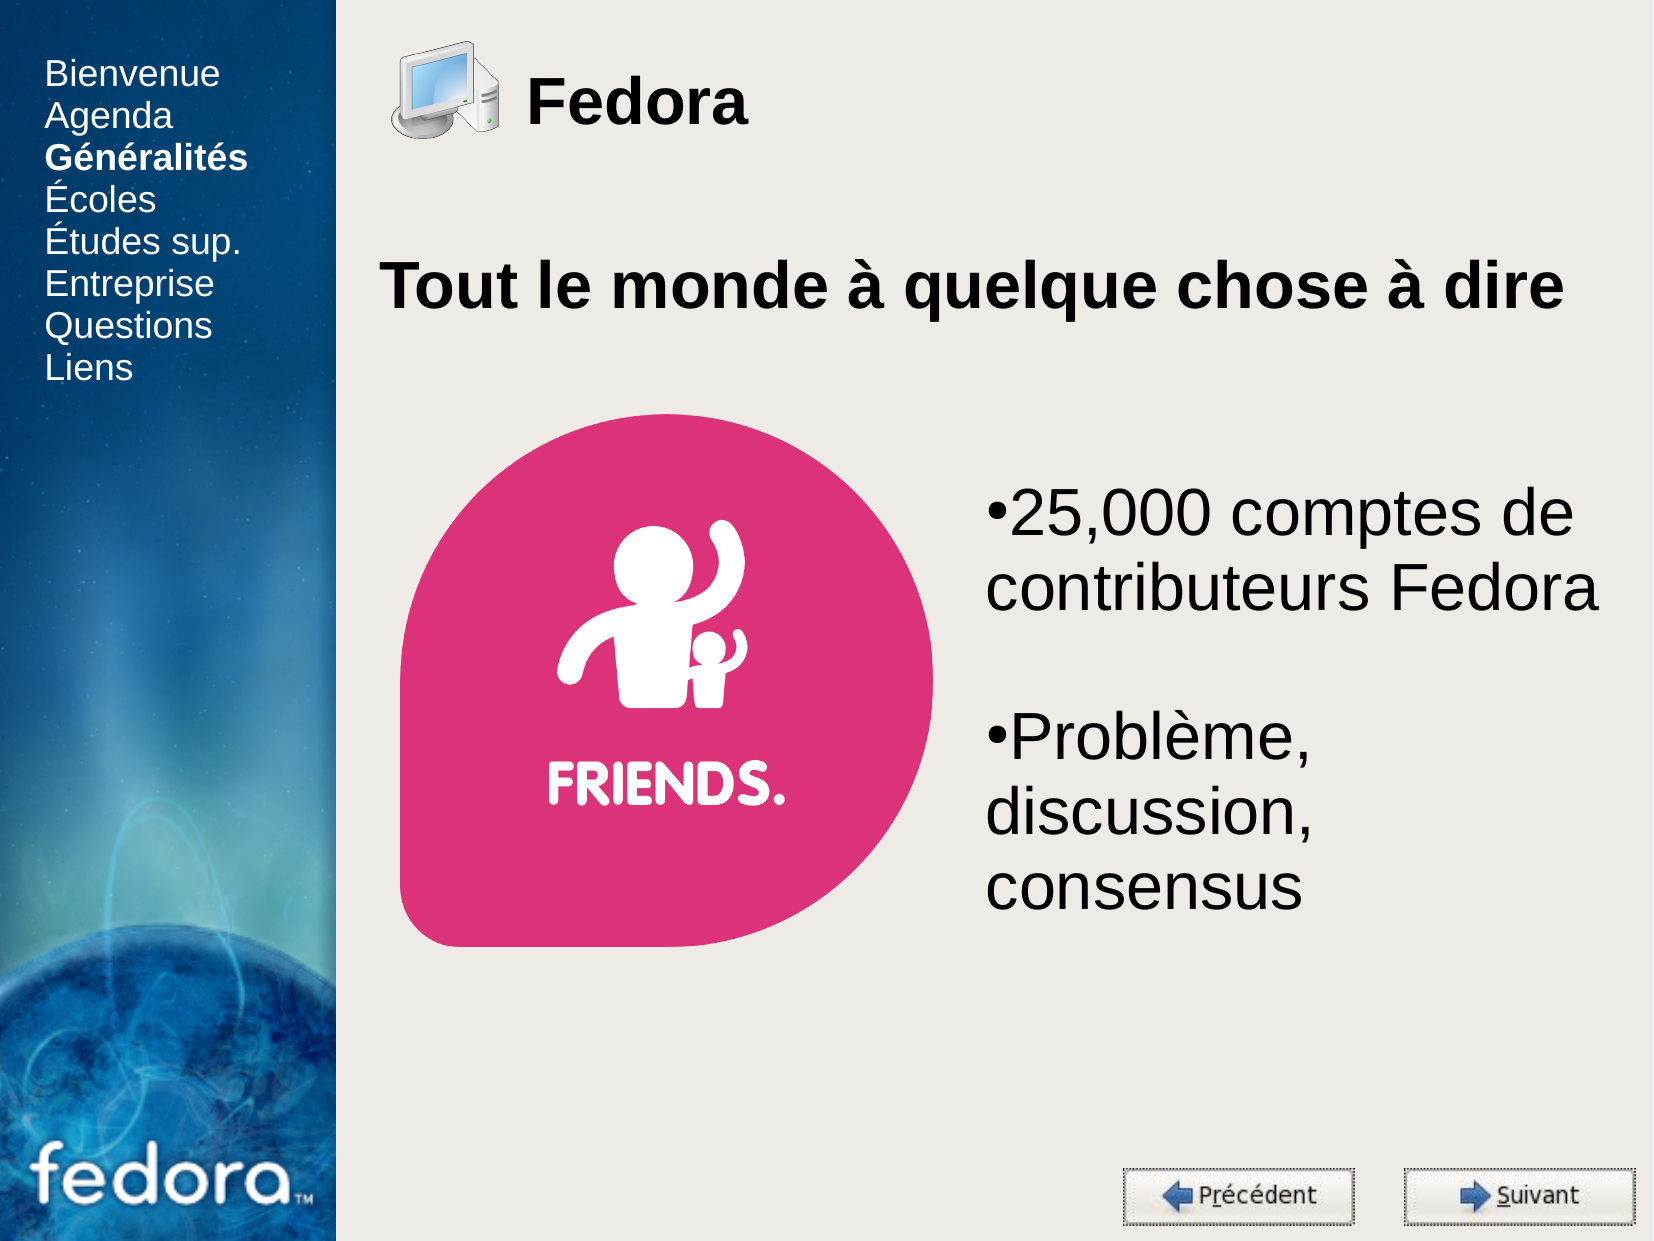

Bienvenue
Agenda
Généralités
Écoles
Études sup.
Entreprise
Questions
Liens
# Agenda
Fedora
Tout le monde à quelque chose à dire
25,000 comptes de contributeurs Fedora
Problème, discussion, consensus